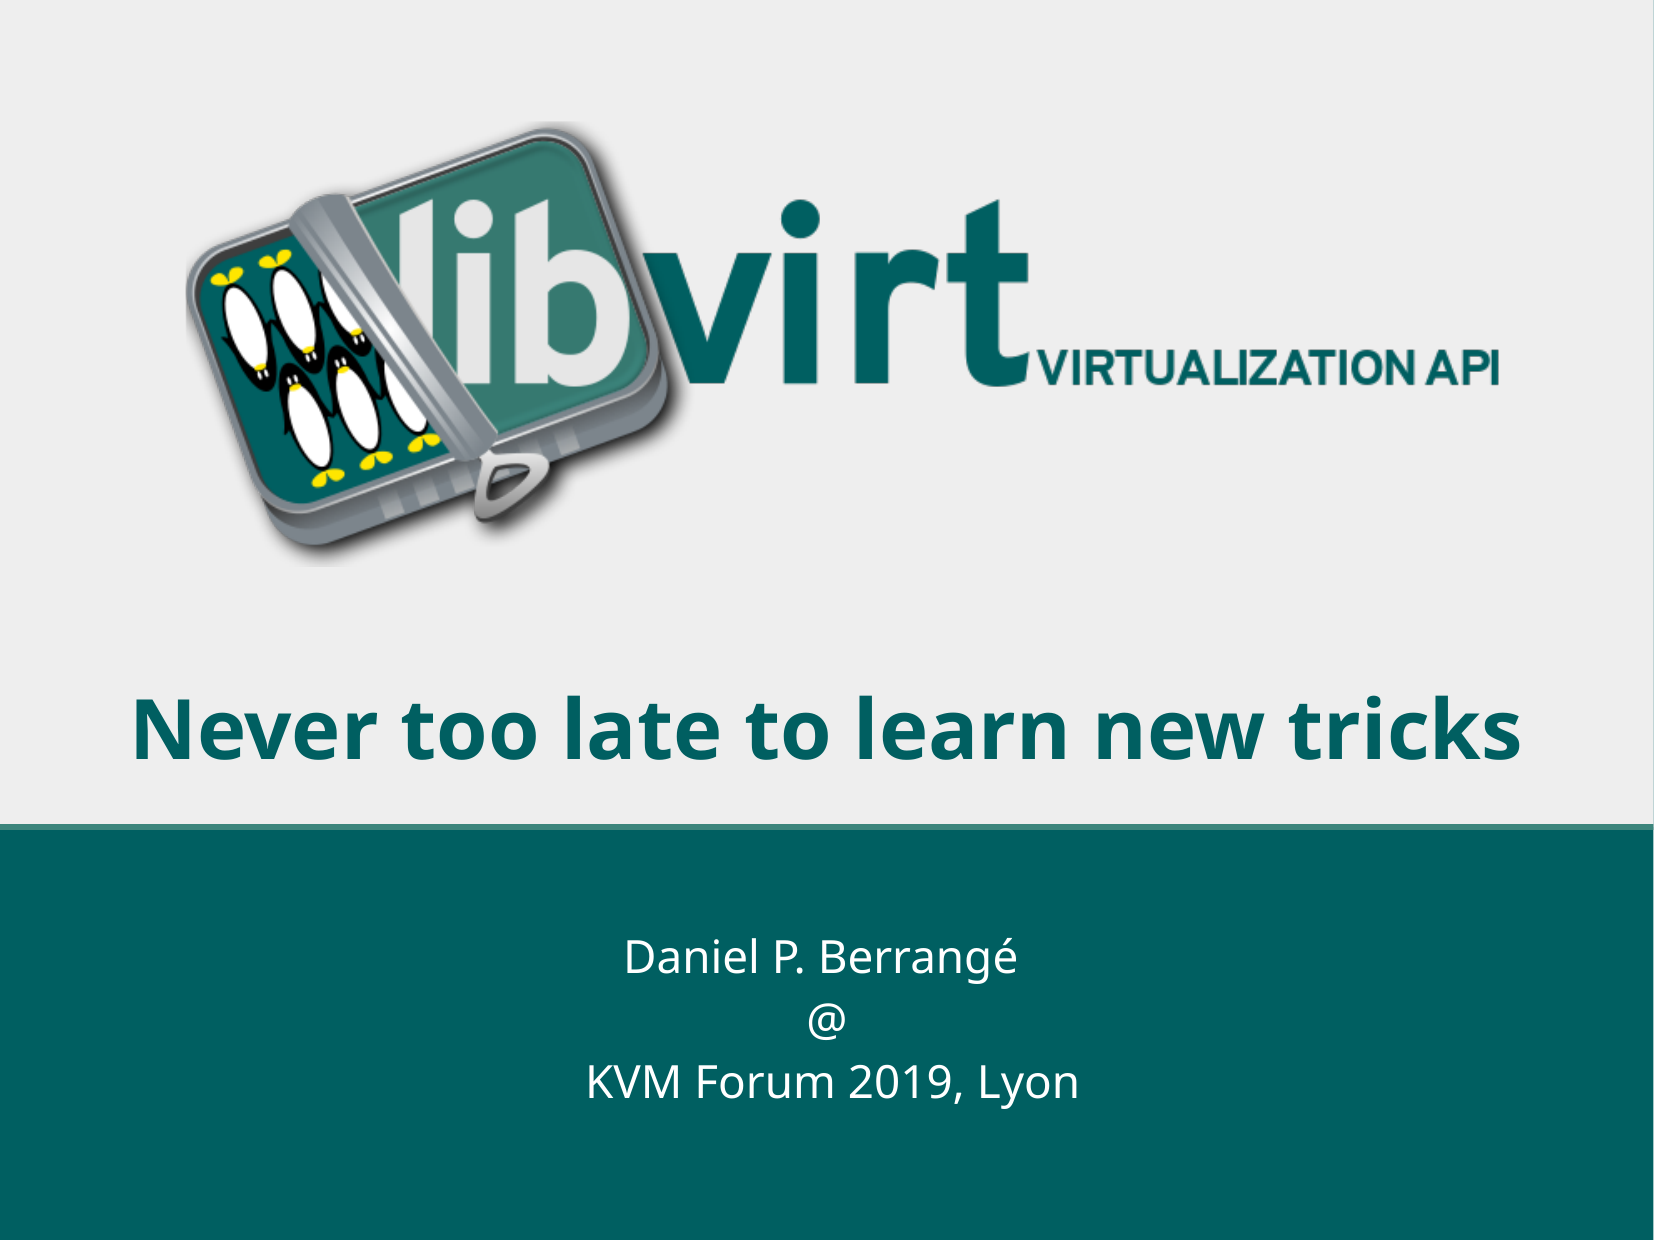

# Never too late to learn new tricks
Daniel P. Berrangé
@
 KVM Forum 2019, Lyon